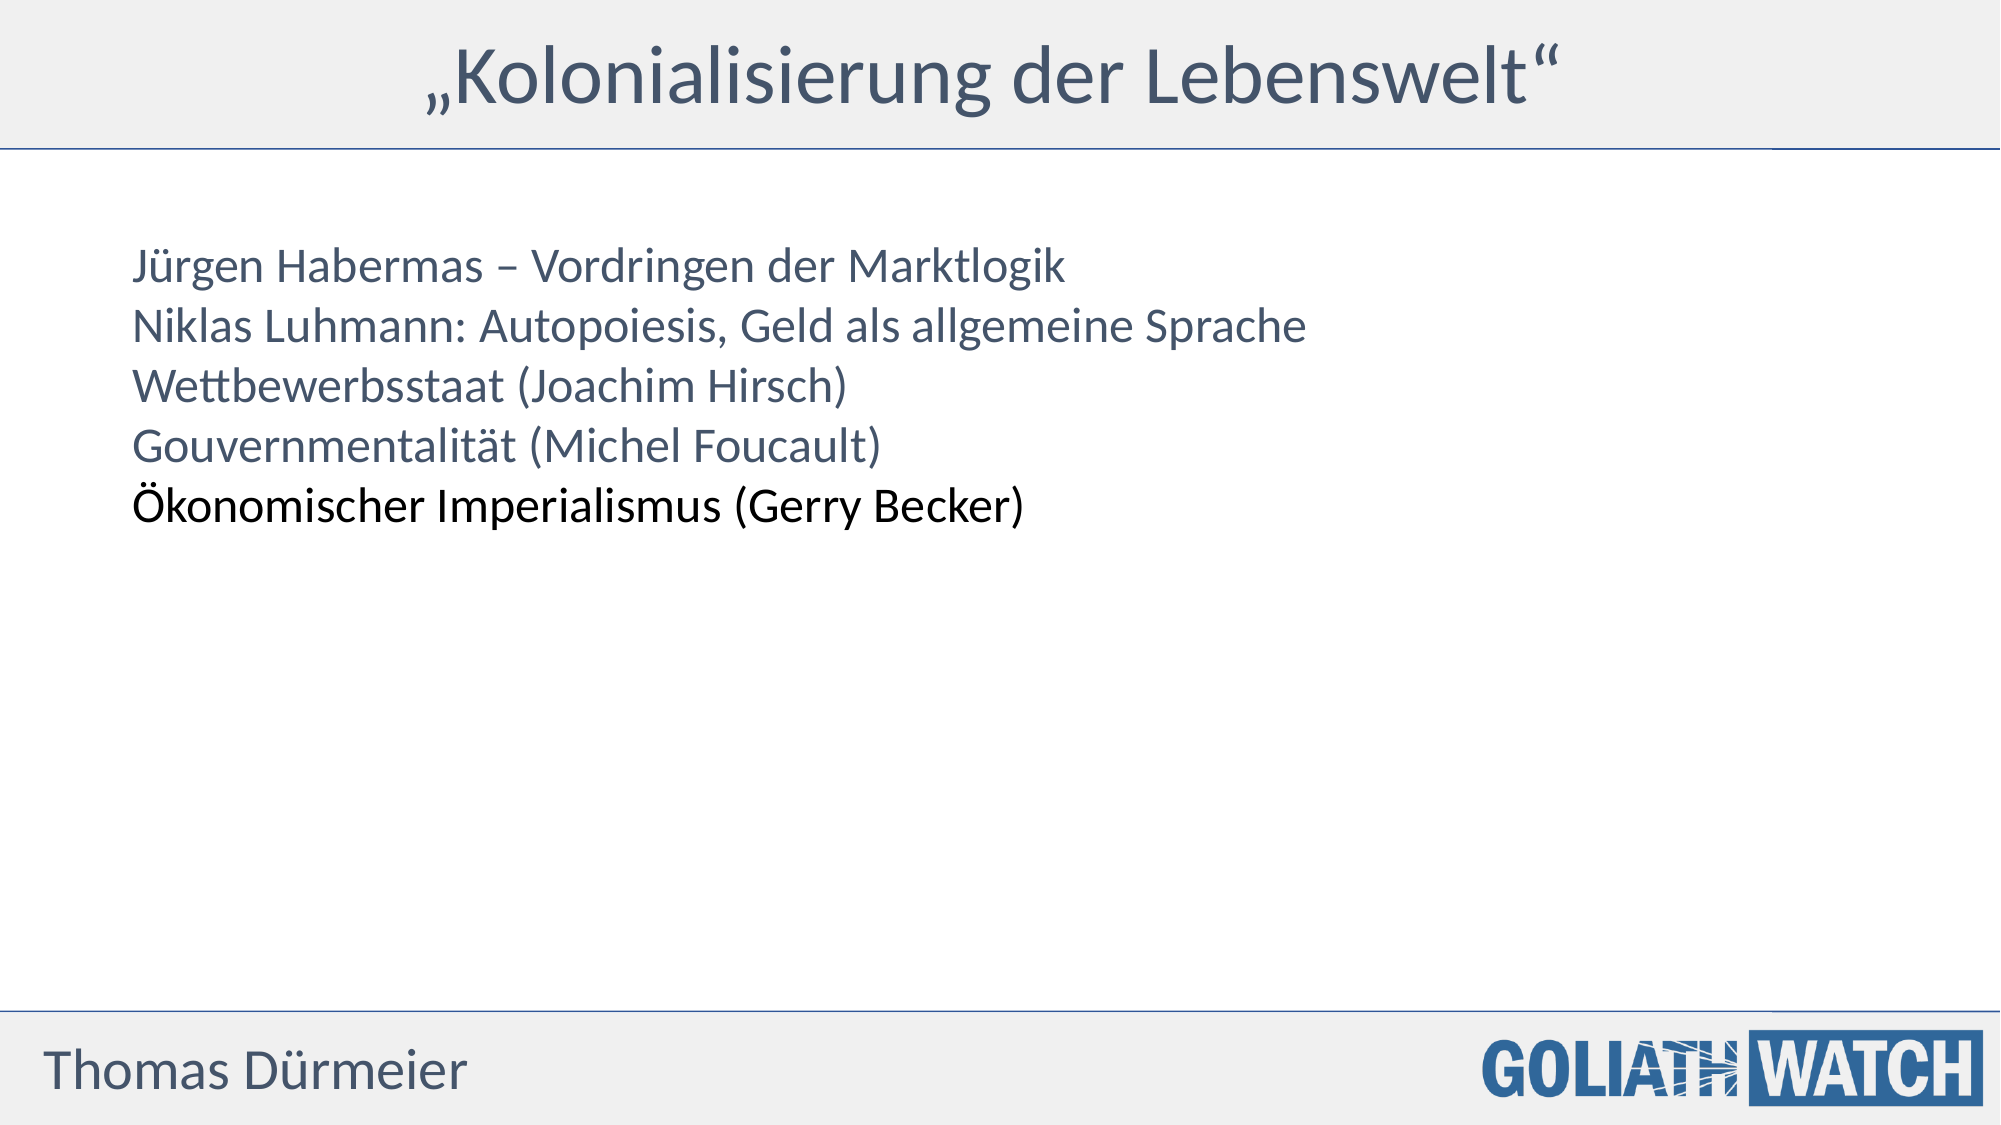

„Kolonialisierung der Lebenswelt“
Jürgen Habermas – Vordringen der Marktlogik
Niklas Luhmann: Autopoiesis, Geld als allgemeine Sprache
Wettbewerbsstaat (Joachim Hirsch)
Gouvernmentalität (Michel Foucault)
Ökonomischer Imperialismus (Gerry Becker)
Thomas Dürmeier